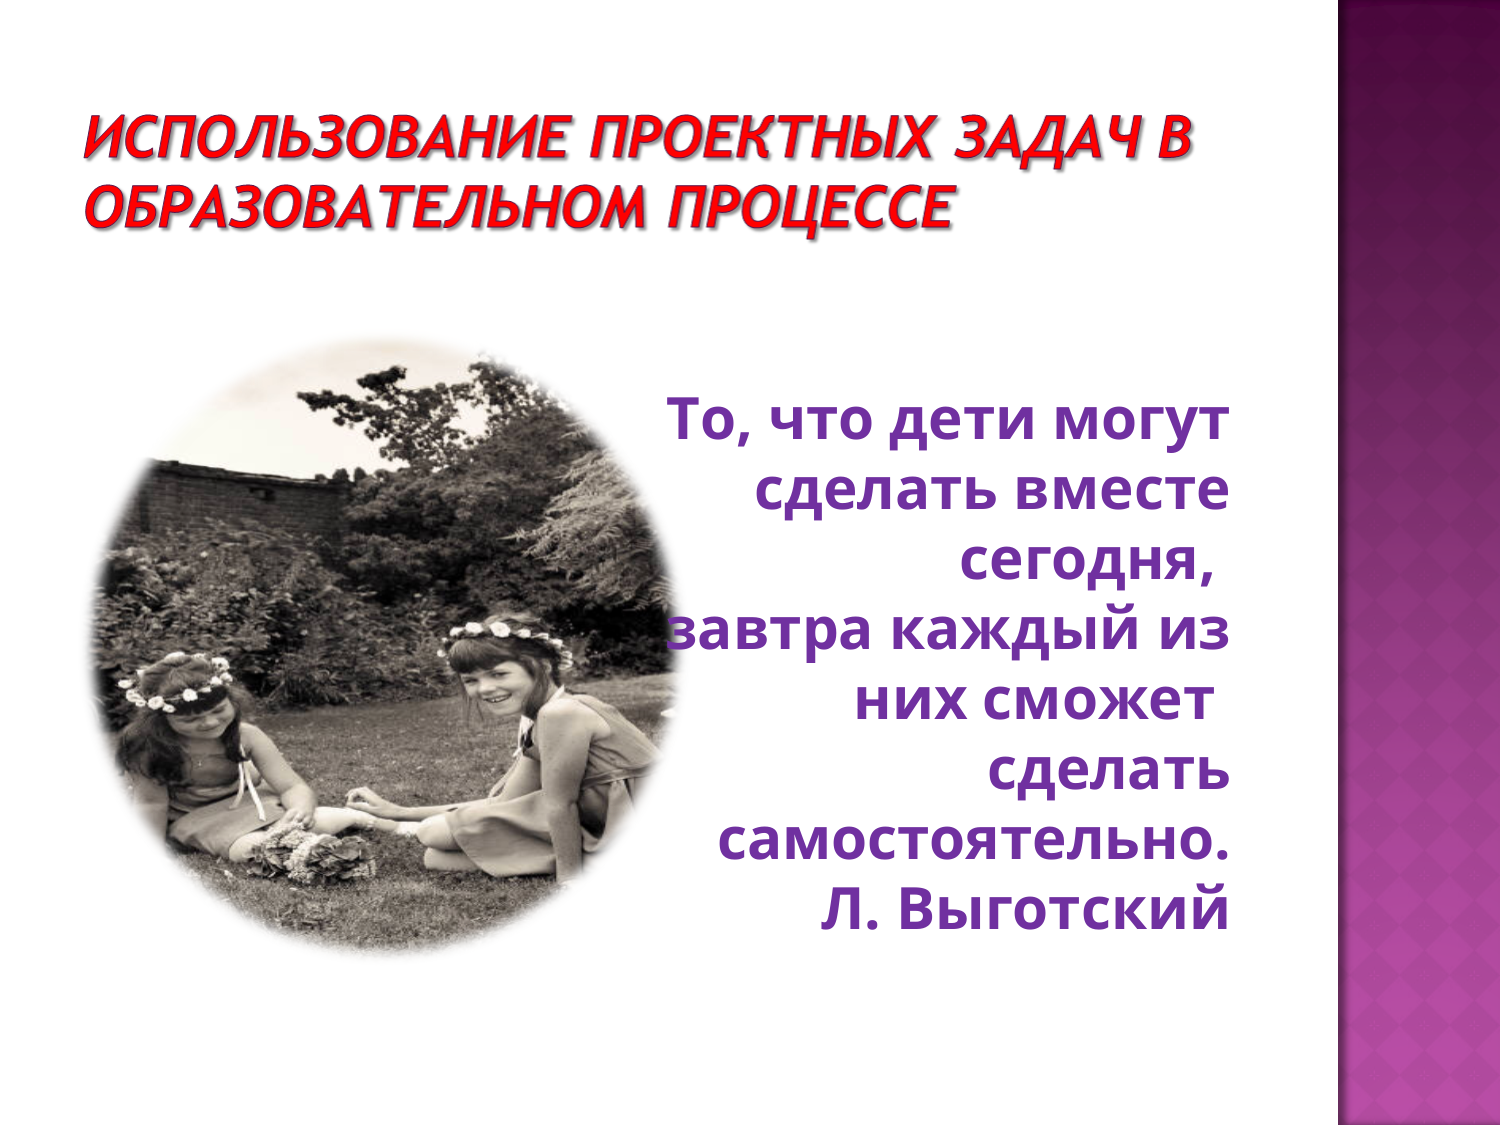

То, что дети могут сделать вместе сегодня,
 завтра каждый из них сможет
сделать самостоятельно.
 Л. Выготский